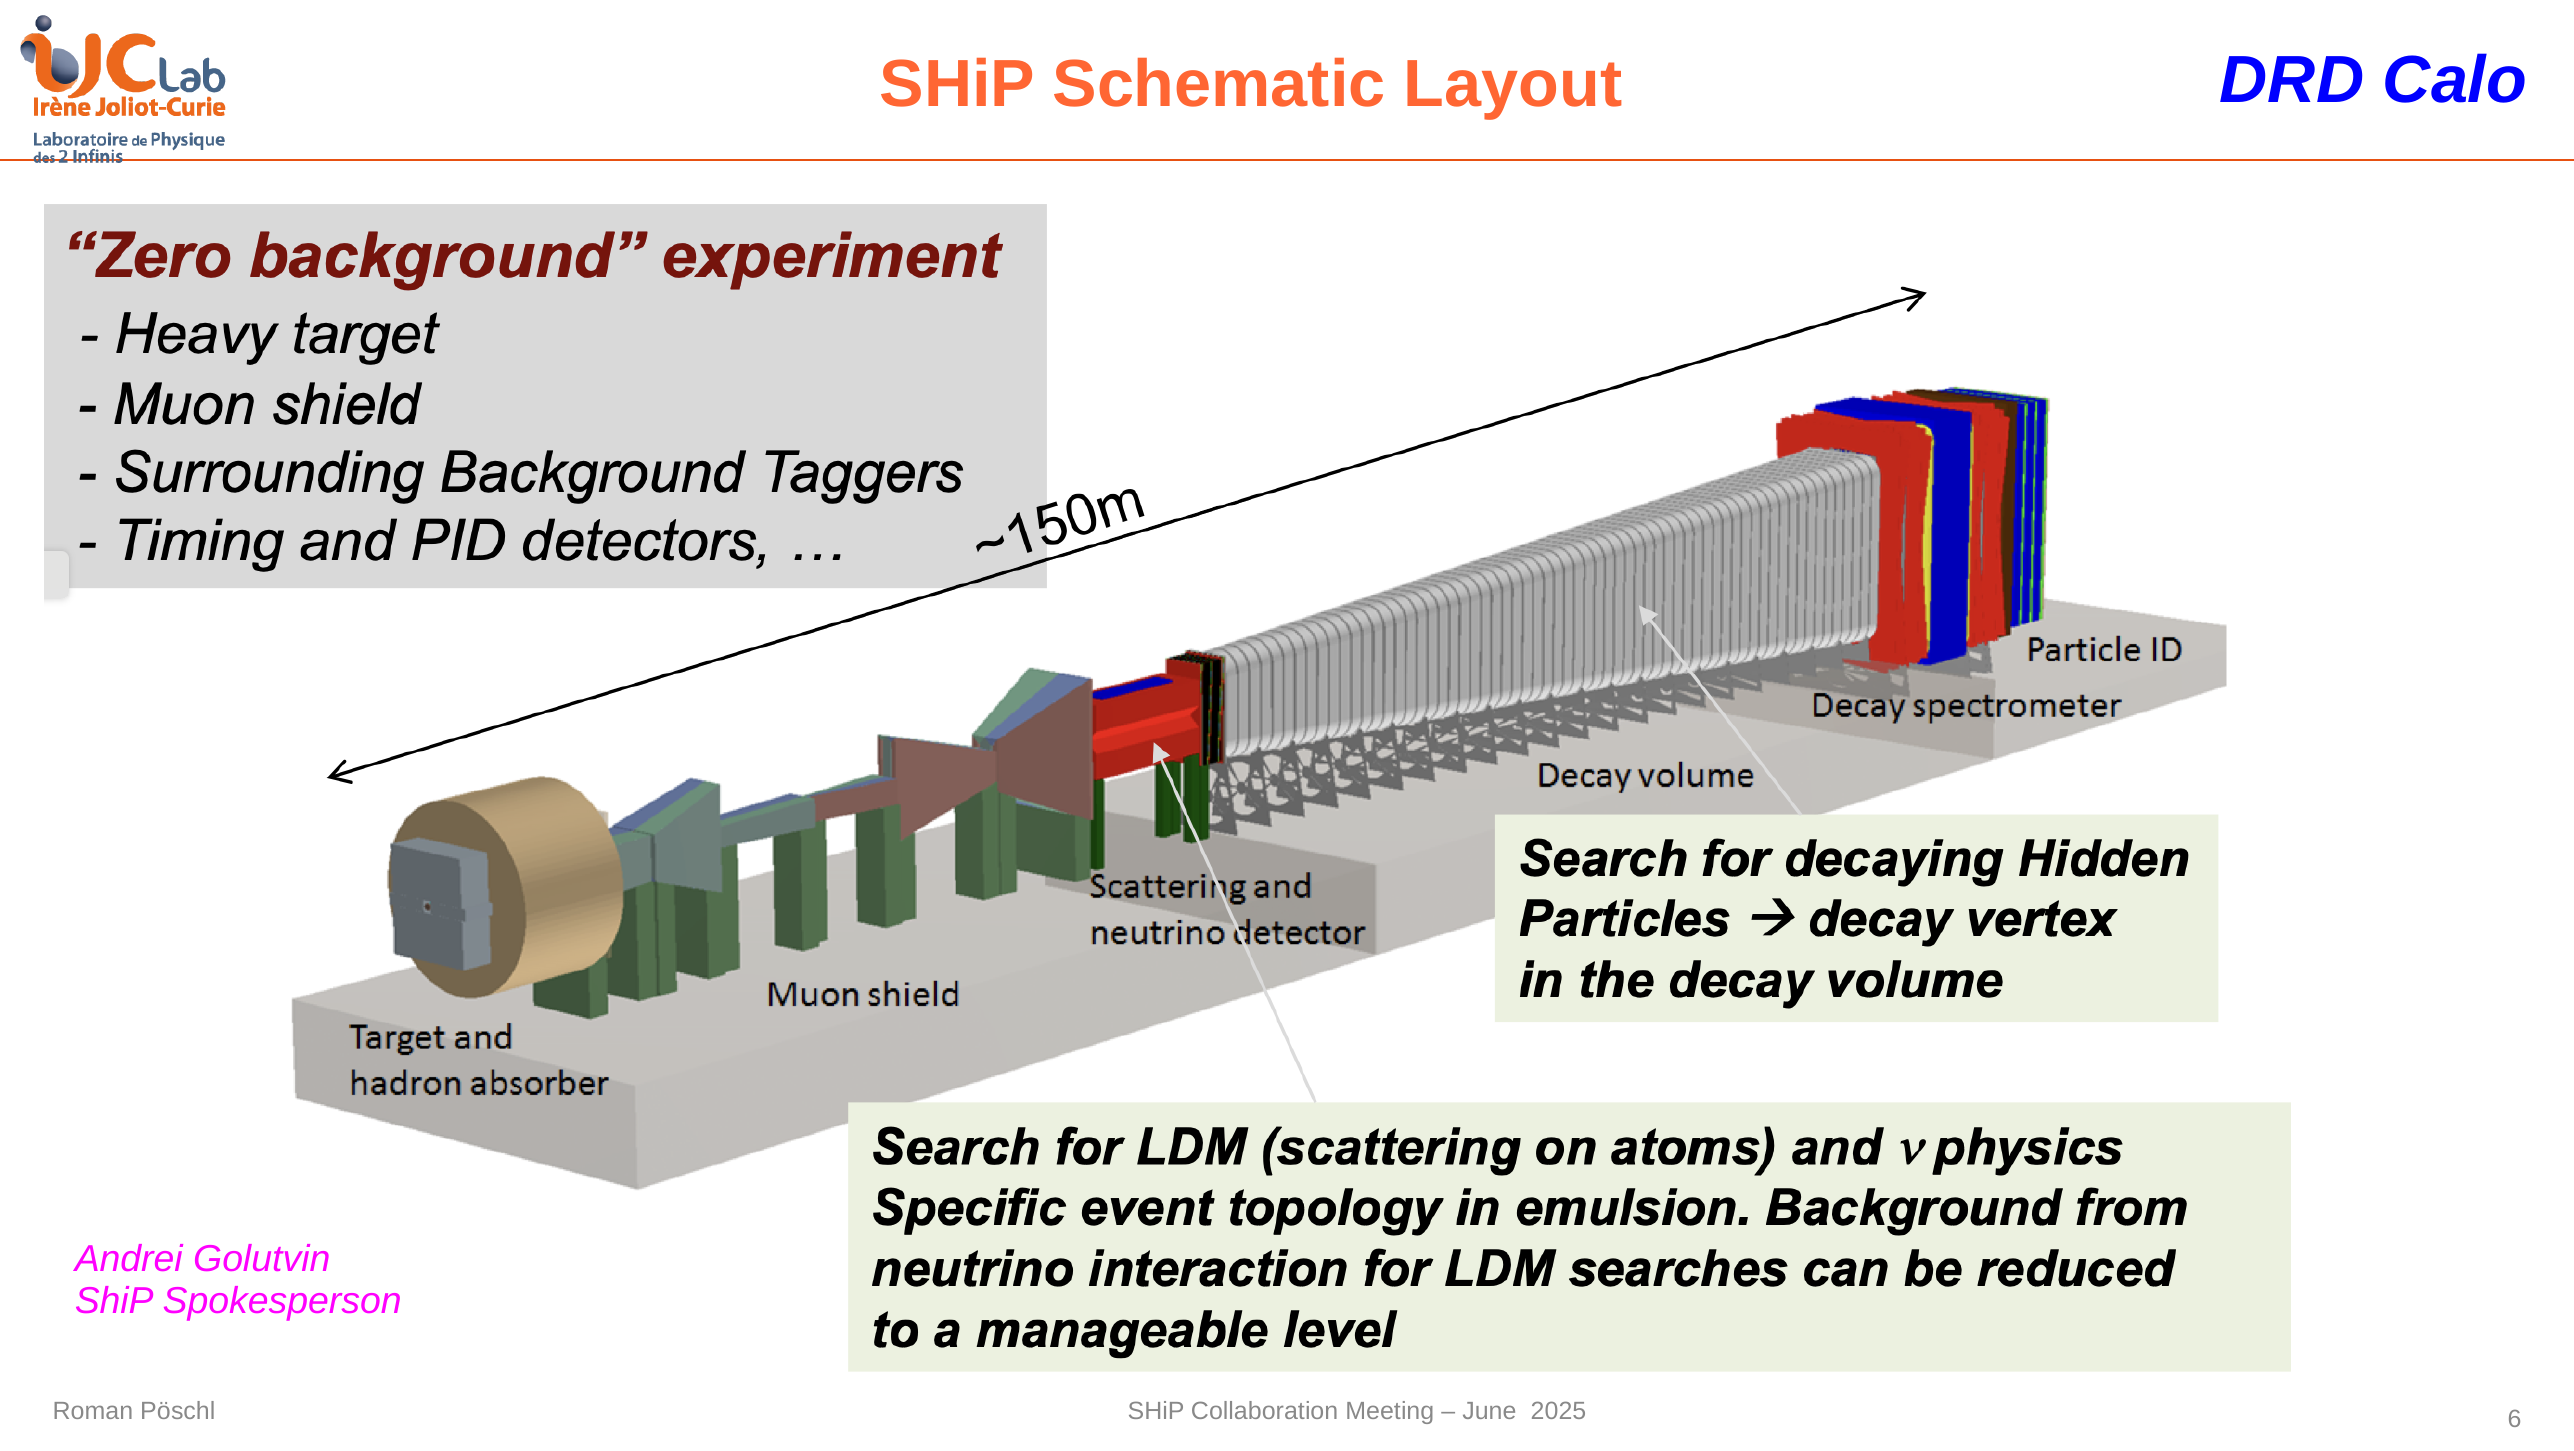

# SHiP Schematic Layout
Andrei Golutvin
ShiP Spokesperson